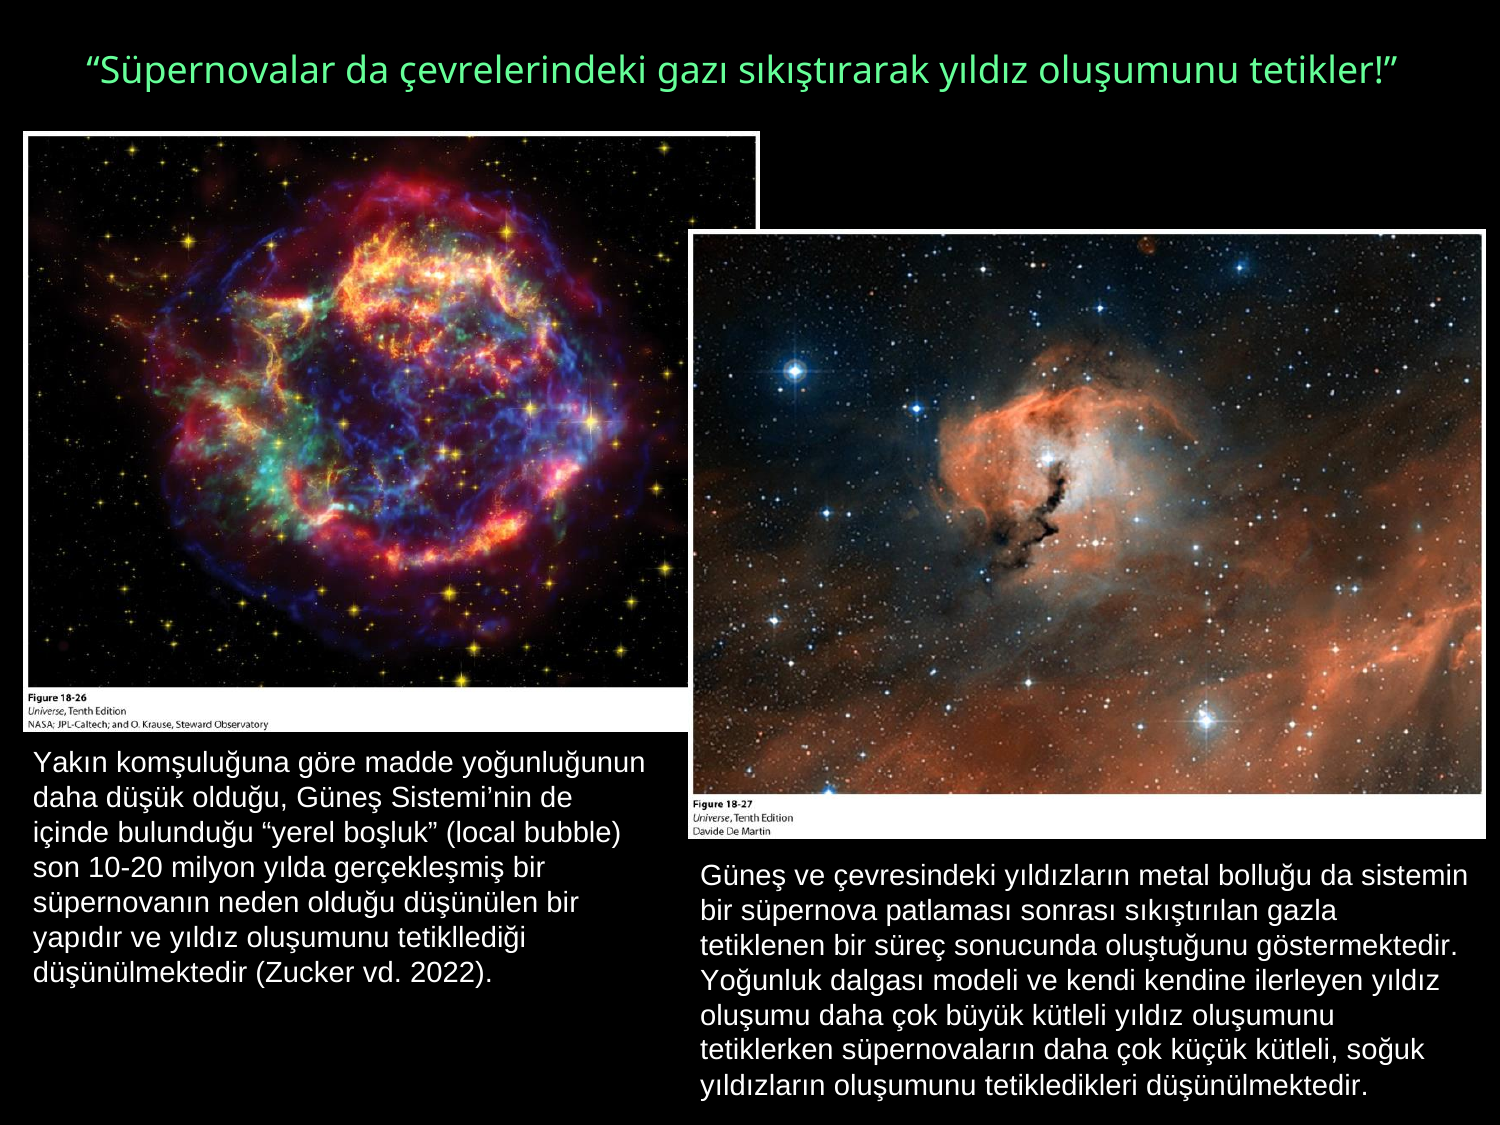

# “Süpernovalar da çevrelerindeki gazı sıkıştırarak yıldız oluşumunu tetikler!”
Yakın komşuluğuna göre madde yoğunluğunun daha düşük olduğu, Güneş Sistemi’nin de içinde bulunduğu “yerel boşluk” (local bubble) son 10-20 milyon yılda gerçekleşmiş bir süpernovanın neden olduğu düşünülen bir yapıdır ve yıldız oluşumunu tetikllediği düşünülmektedir (Zucker vd. 2022).
Güneş ve çevresindeki yıldızların metal bolluğu da sistemin bir süpernova patlaması sonrası sıkıştırılan gazla tetiklenen bir süreç sonucunda oluştuğunu göstermektedir. Yoğunluk dalgası modeli ve kendi kendine ilerleyen yıldız oluşumu daha çok büyük kütleli yıldız oluşumunu tetiklerken süpernovaların daha çok küçük kütleli, soğuk yıldızların oluşumunu tetikledikleri düşünülmektedir.